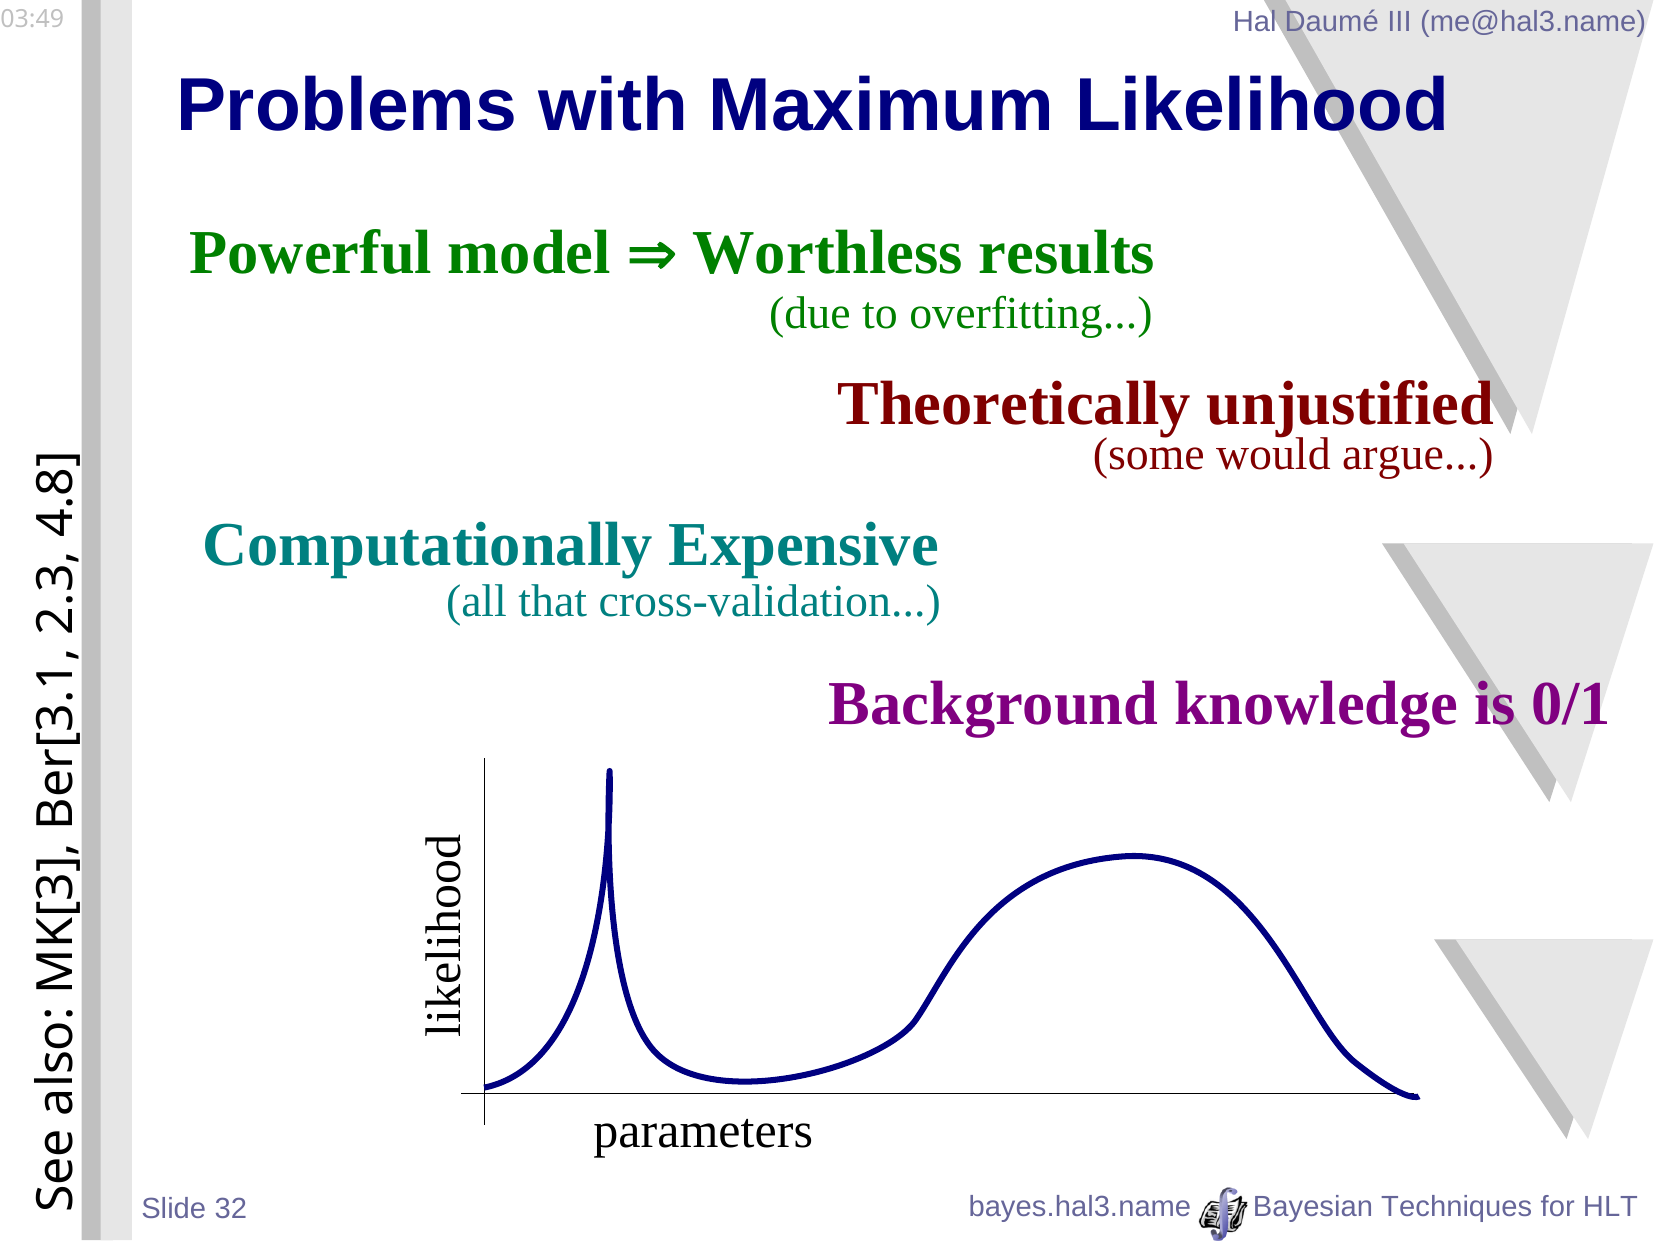

# Problems with Maximum Likelihood
Powerful model ⇒ Worthless results
(due to overfitting...)
Theoretically unjustified
(some would argue...)
Computationally Expensive
(all that cross-validation...)
Background knowledge is 0/1
See also: MK[3], Ber[3.1, 2.3, 4.8]
likelihood
parameters